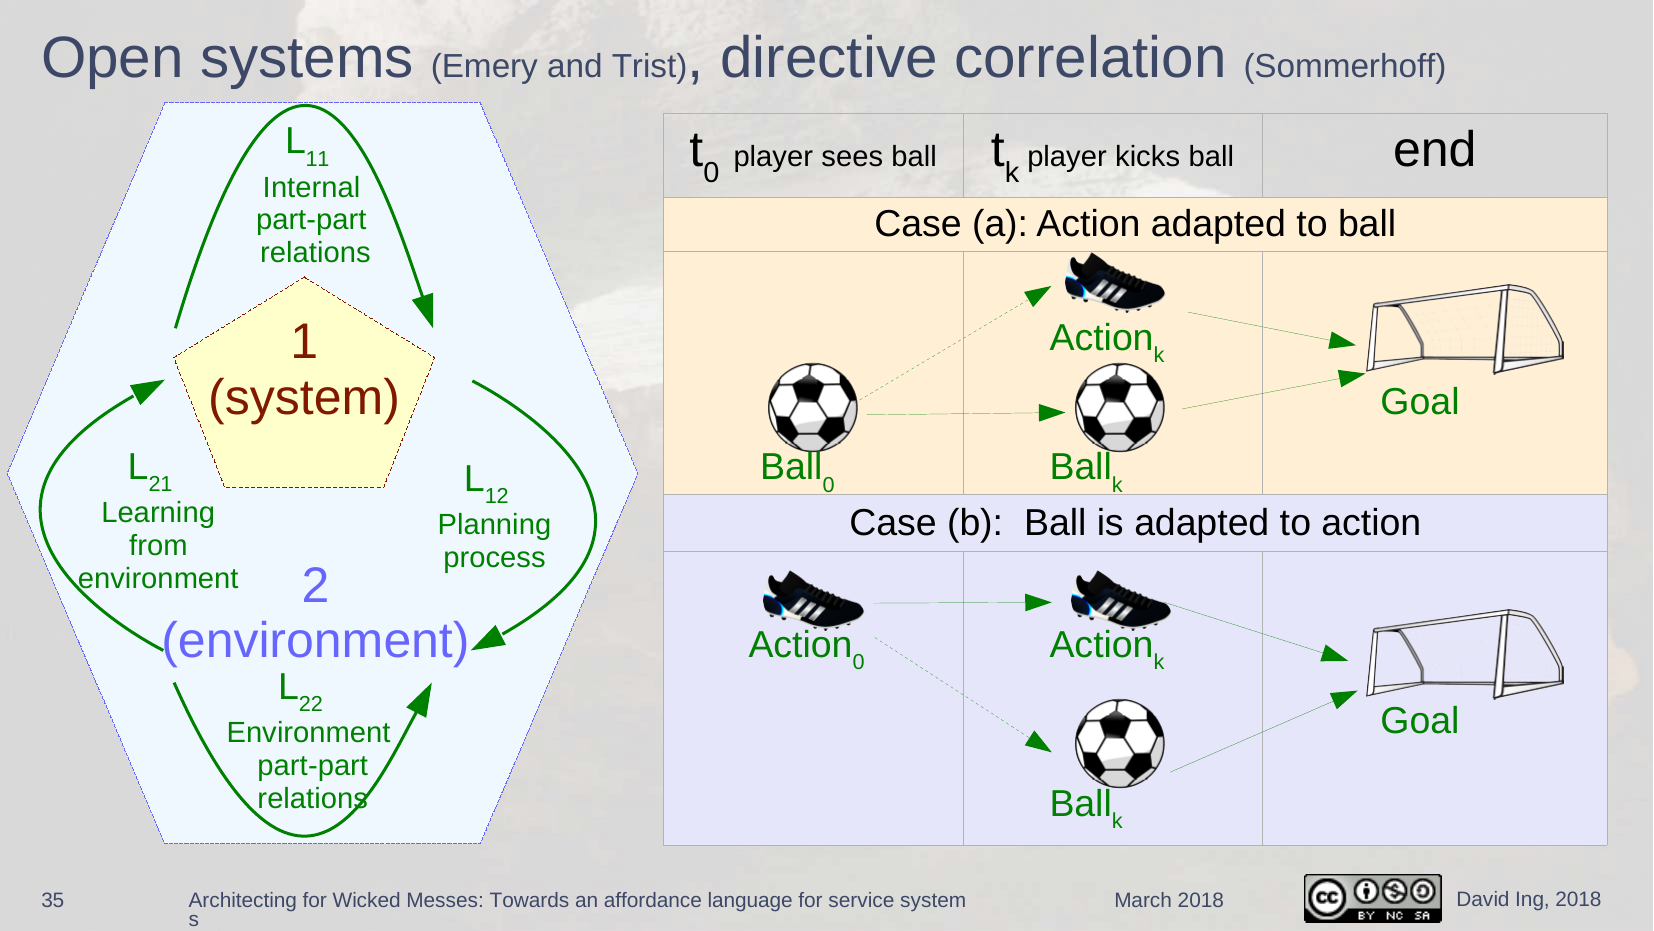

# Open systems (Emery and Trist), directive correlation (Sommerhoff)
2
(environment)
L11
Internal
part-part
relations
| t0 player sees ball | tk player kicks ball | end |
| --- | --- | --- |
| Case (a): Action adapted to ball | | |
| | | |
| Case (b): Ball is adapted to action | | |
| | | |
1
(system)
Actionk
Goal
L21
Learning from environment
Ball0
Ballk
L12
Planning process
Action0
Actionk
L22
Environment
 part-part
 relations
Goal
Ballk
Architecting for Wicked Messes: Towards an affordance language for service systems
March 2018
35